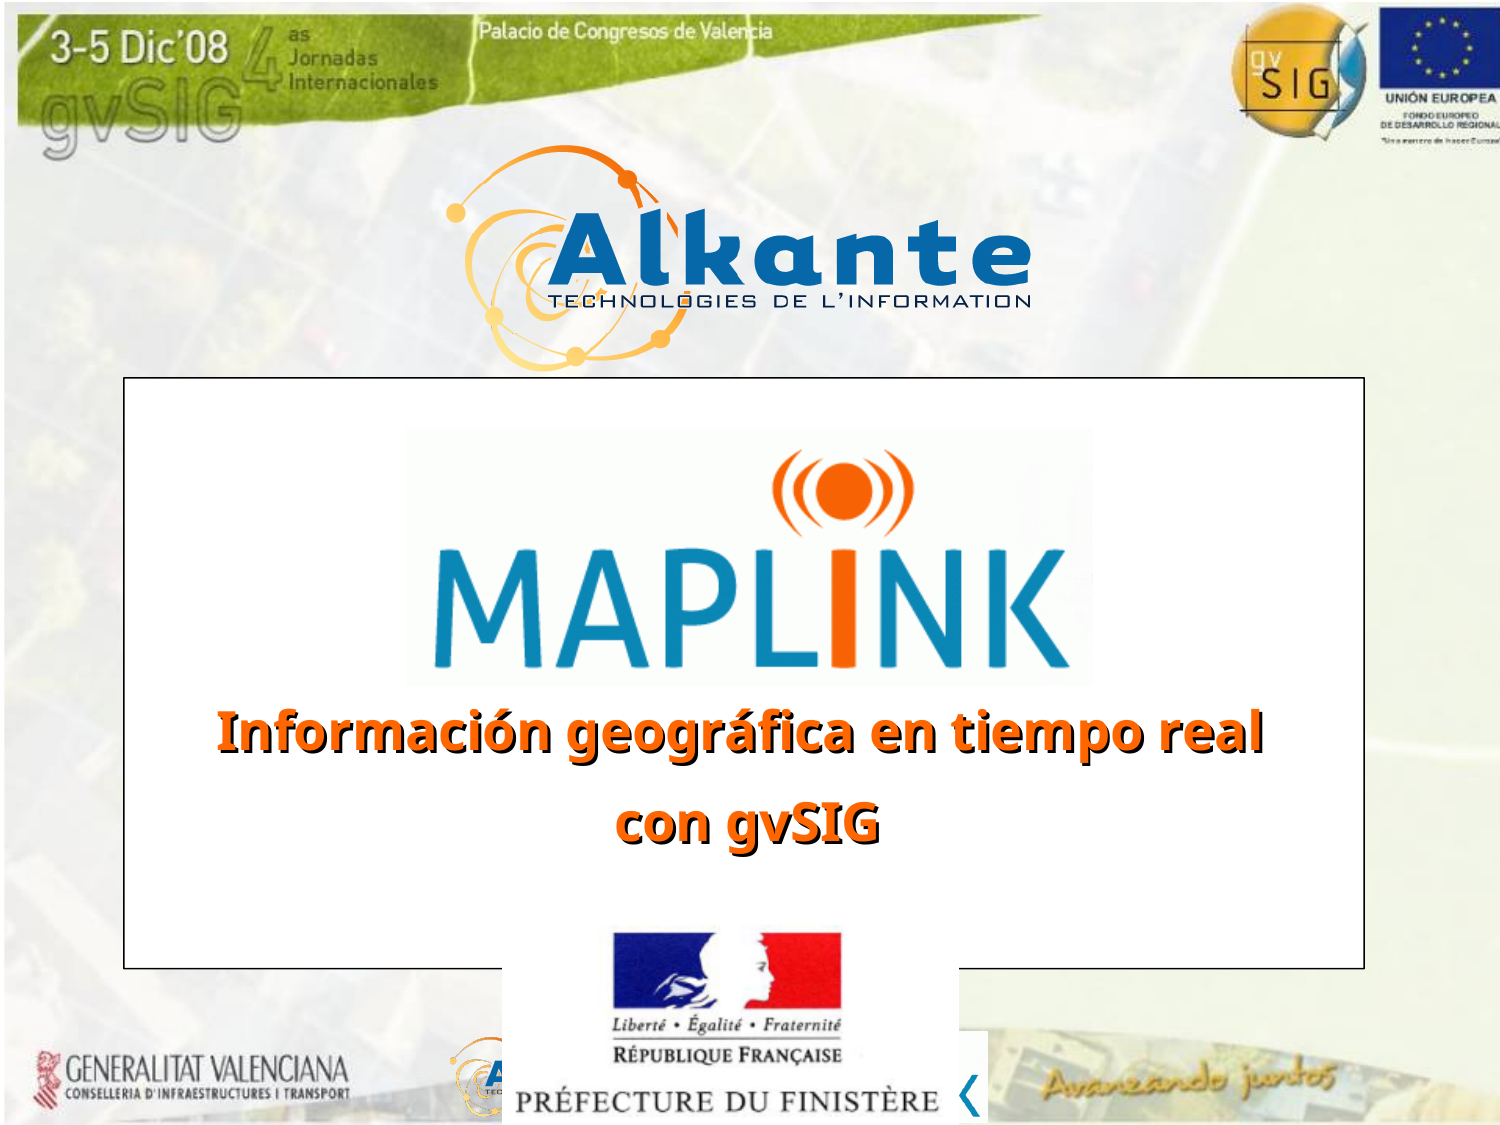

Información geográfica en tiempo real
 con gvSIG